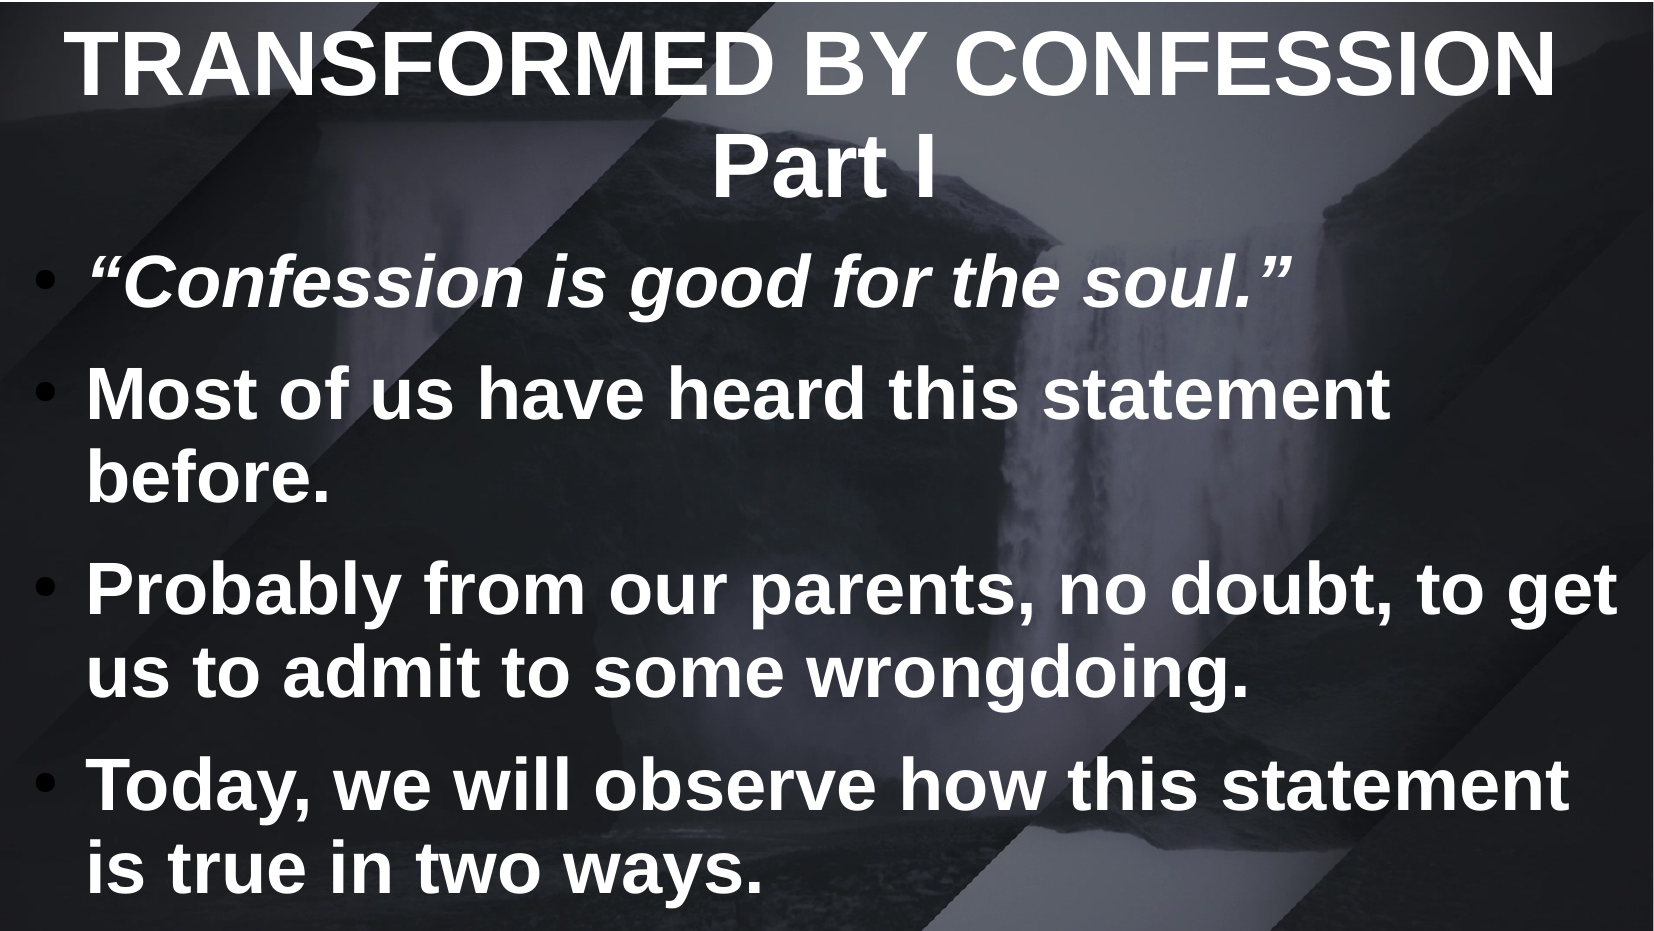

# TRANSFORMED BY CONFESSION Part I
“Confession is good for the soul.”
Most of us have heard this statement before.
Probably from our parents, no doubt, to get us to admit to some wrongdoing.
Today, we will observe how this statement is true in two ways.